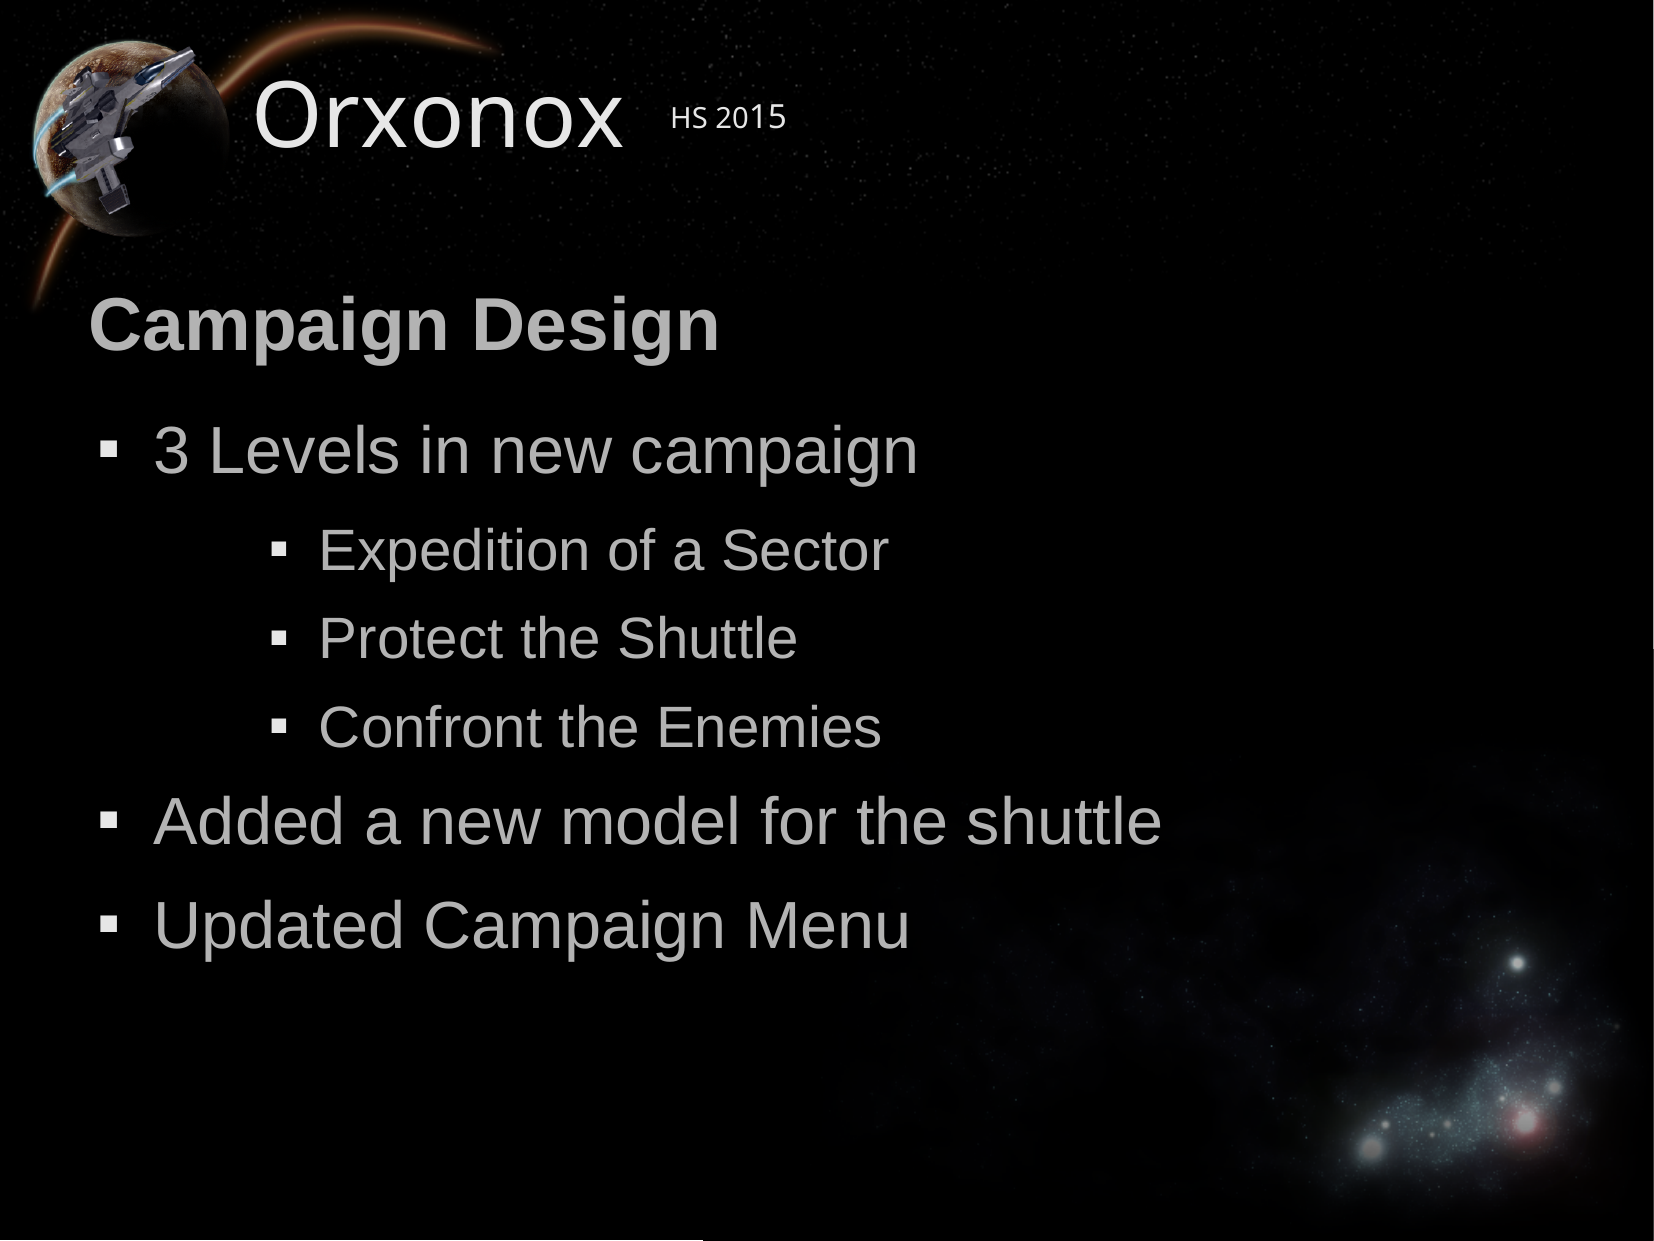

# Campaign Design
3 Levels in new campaign
Expedition of a Sector
Protect the Shuttle
Confront the Enemies
Added a new model for the shuttle
Updated Campaign Menu